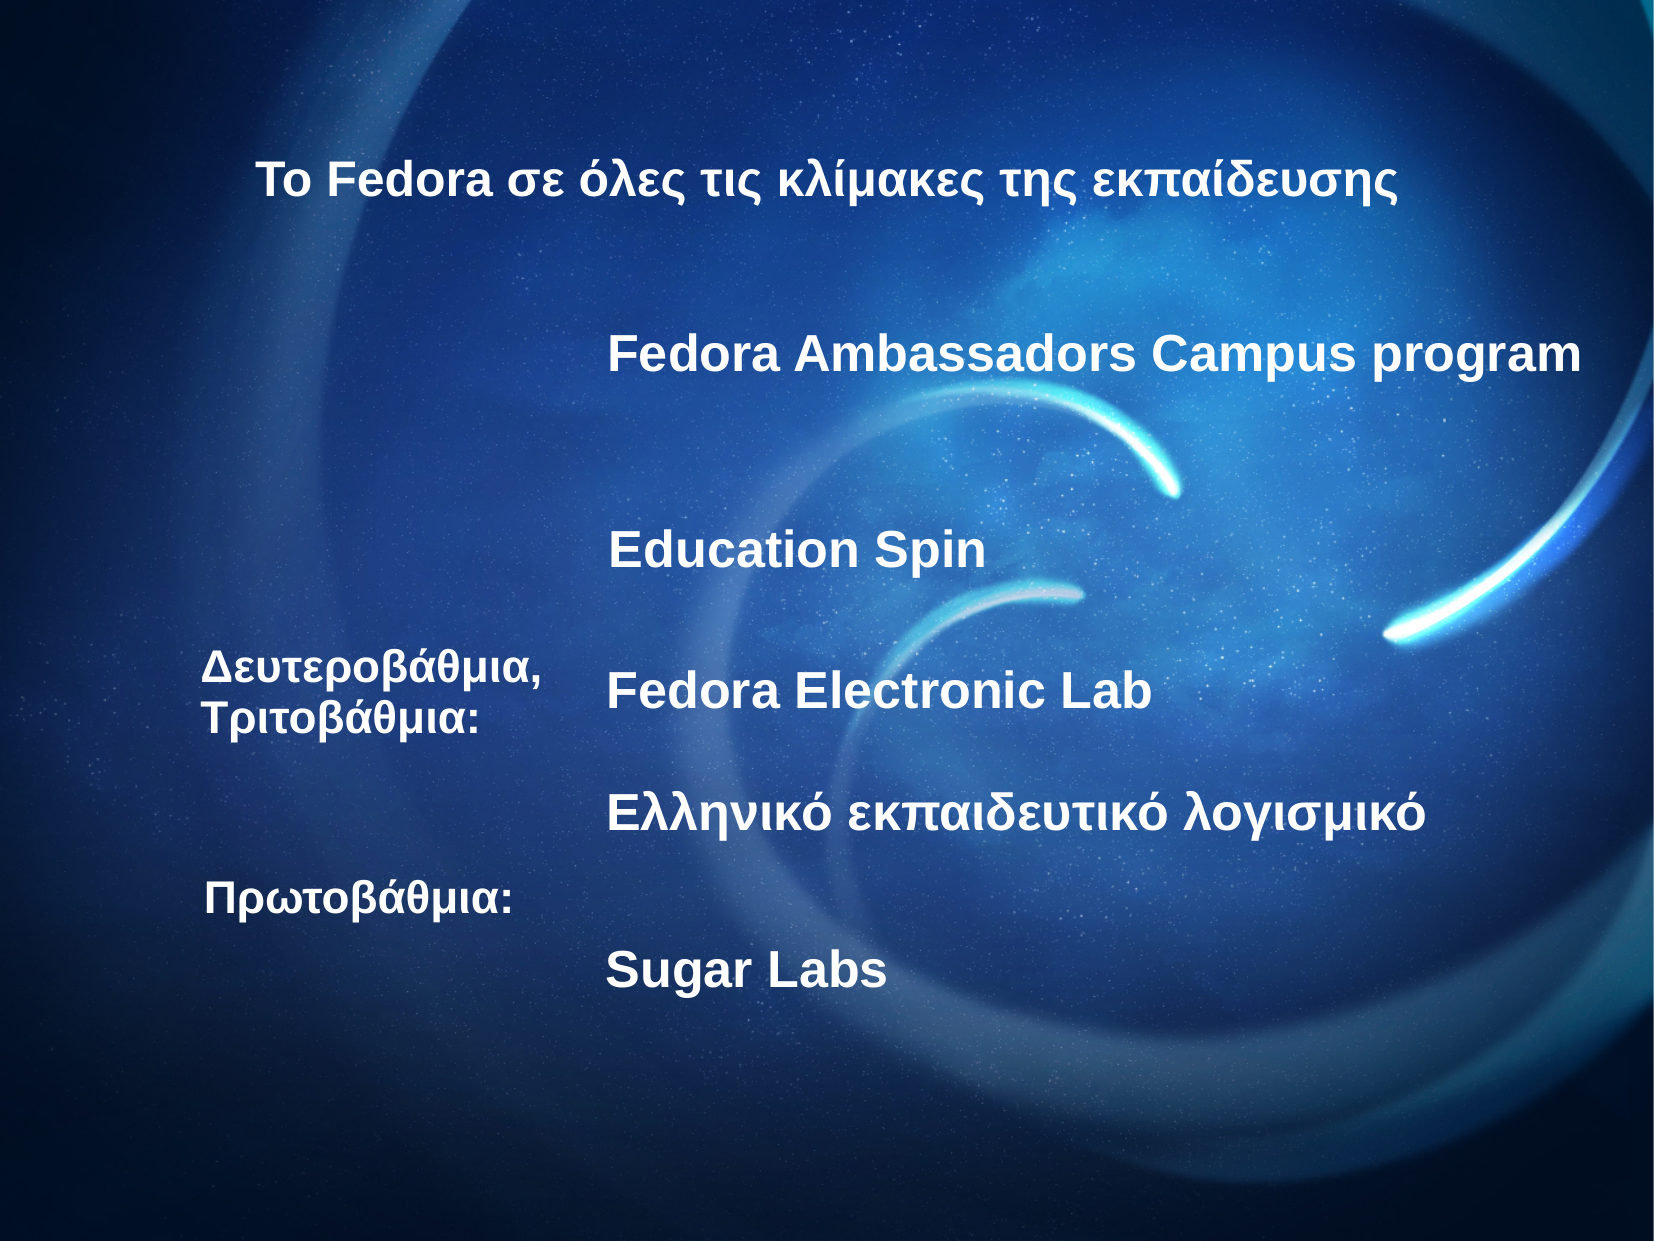

Το Fedora σε όλες τις κλίμακες της εκπαίδευσης
Fedora Ambassadors Campus program
Education Spin
Δευτεροβάθμια,
Τριτοβάθμια:
Fedora Electronic Lab
Ελληνικό εκπαιδευτικό λογισμικό
Πρωτοβάθμια:
Sugar Labs